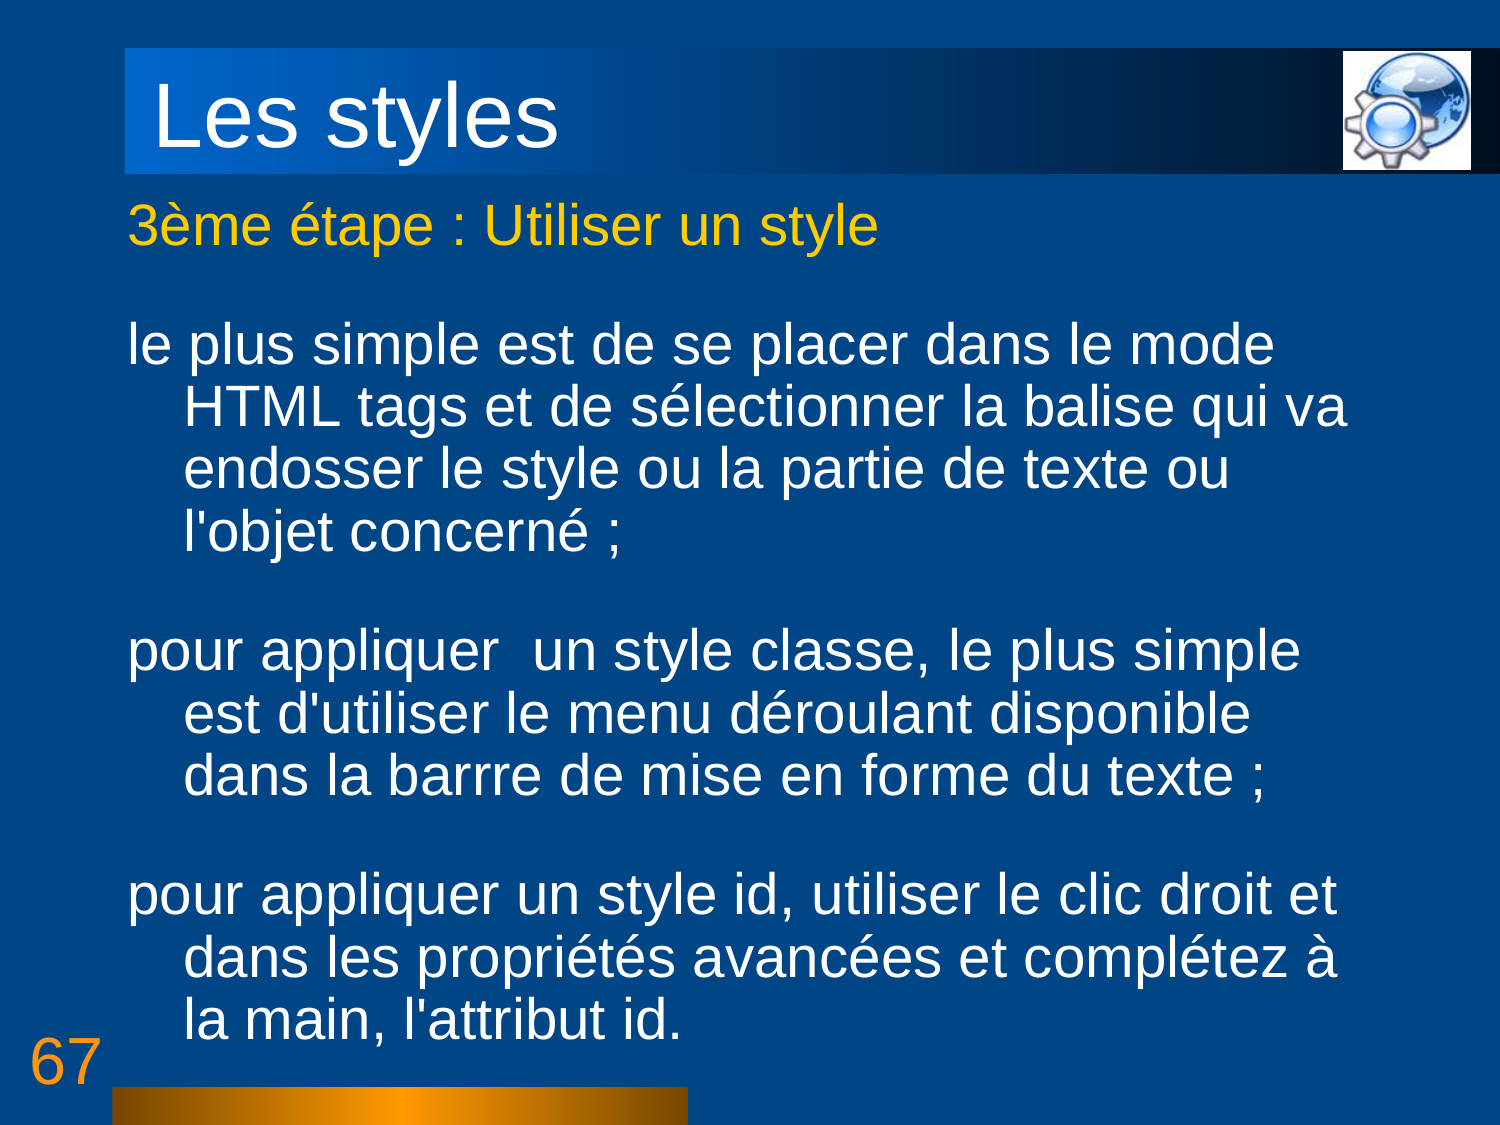

Les styles
# 3ème étape : Utiliser un style
le plus simple est de se placer dans le mode HTML tags et de sélectionner la balise qui va endosser le style ou la partie de texte ou l'objet concerné ;
pour appliquer un style classe, le plus simple est d'utiliser le menu déroulant disponible dans la barrre de mise en forme du texte ;
pour appliquer un style id, utiliser le clic droit et dans les propriétés avancées et complétez à la main, l'attribut id.